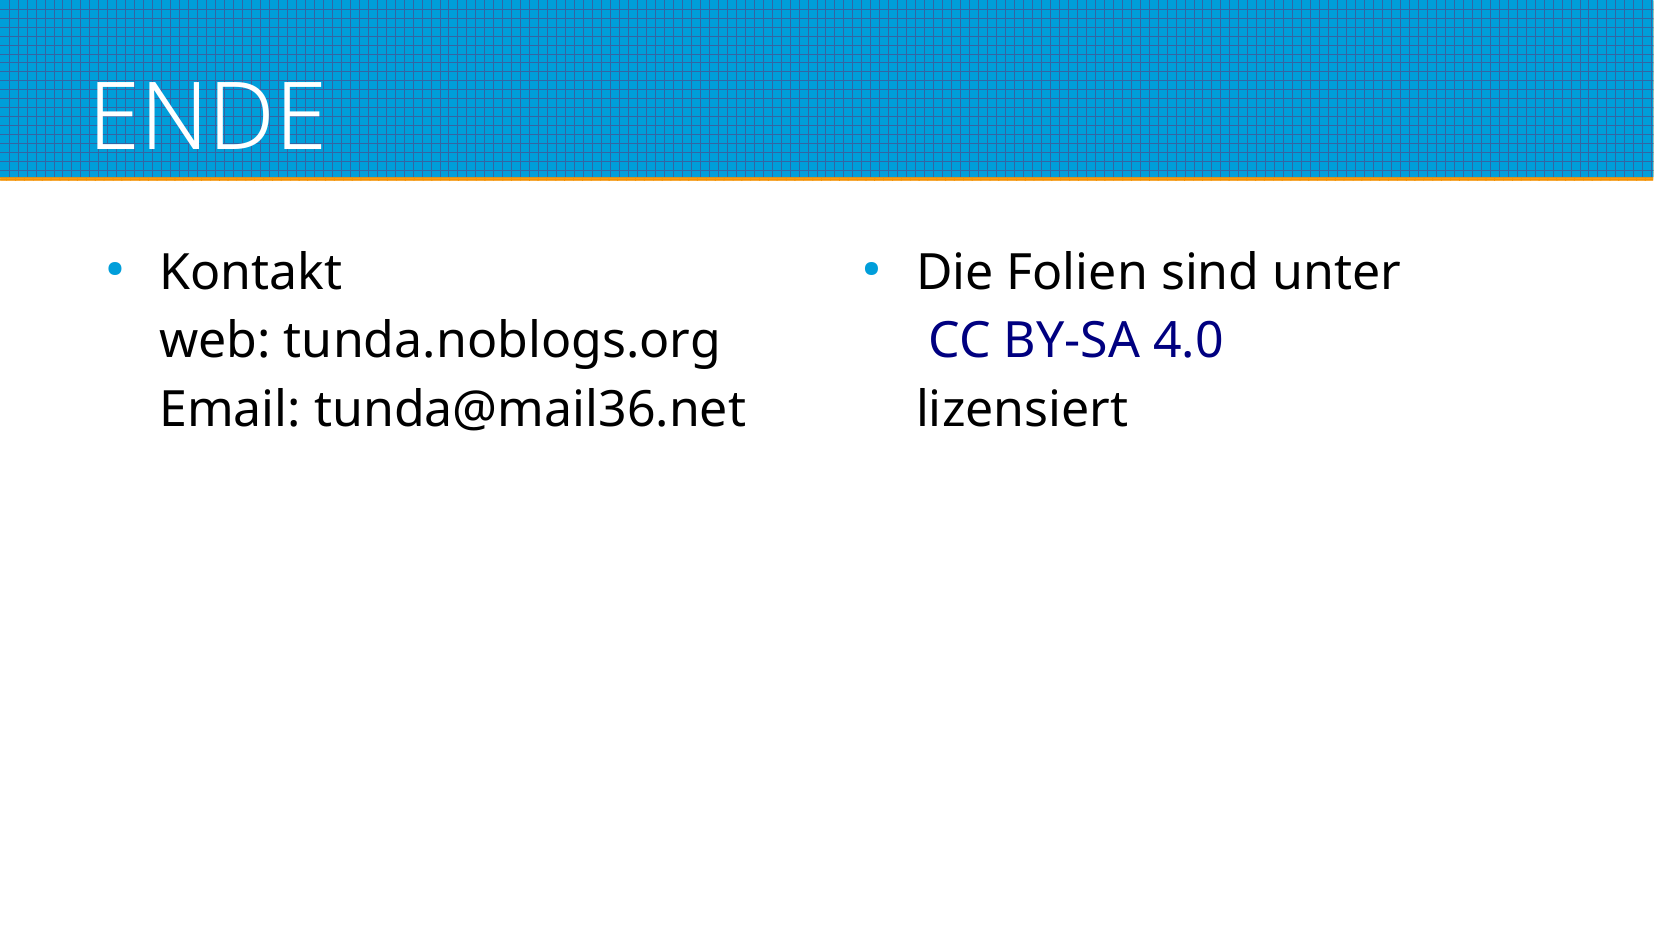

# ENDE
Kontakt
web: tunda.noblogs.org
Email: tunda@mail36.net
Die Folien sind unter
 CC BY-SA 4.0
lizensiert